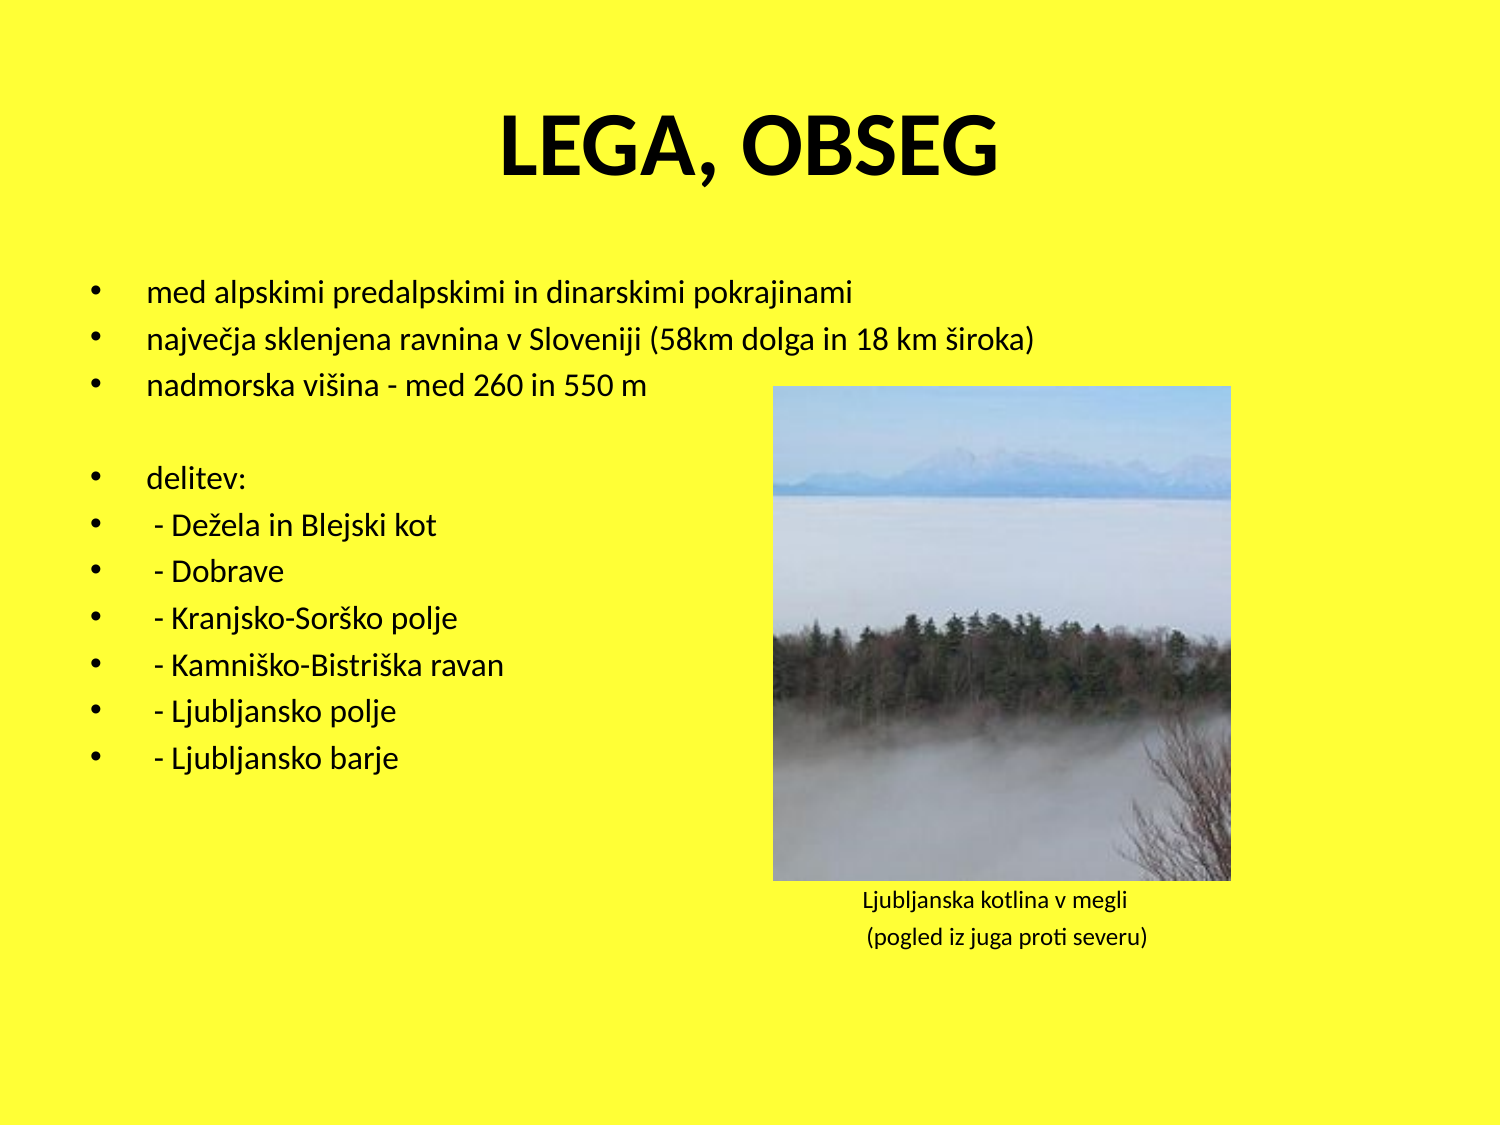

# LEGA, OBSEG
med alpskimi predalpskimi in dinarskimi pokrajinami
največja sklenjena ravnina v Sloveniji (58km dolga in 18 km široka)
nadmorska višina - med 260 in 550 m
delitev:
 - Dežela in Blejski kot
 - Dobrave
 - Kranjsko-Sorško polje
 - Kamniško-Bistriška ravan
 - Ljubljansko polje
 - Ljubljansko barje
 Ljubljanska kotlina v megli
 (pogled iz juga proti severu)